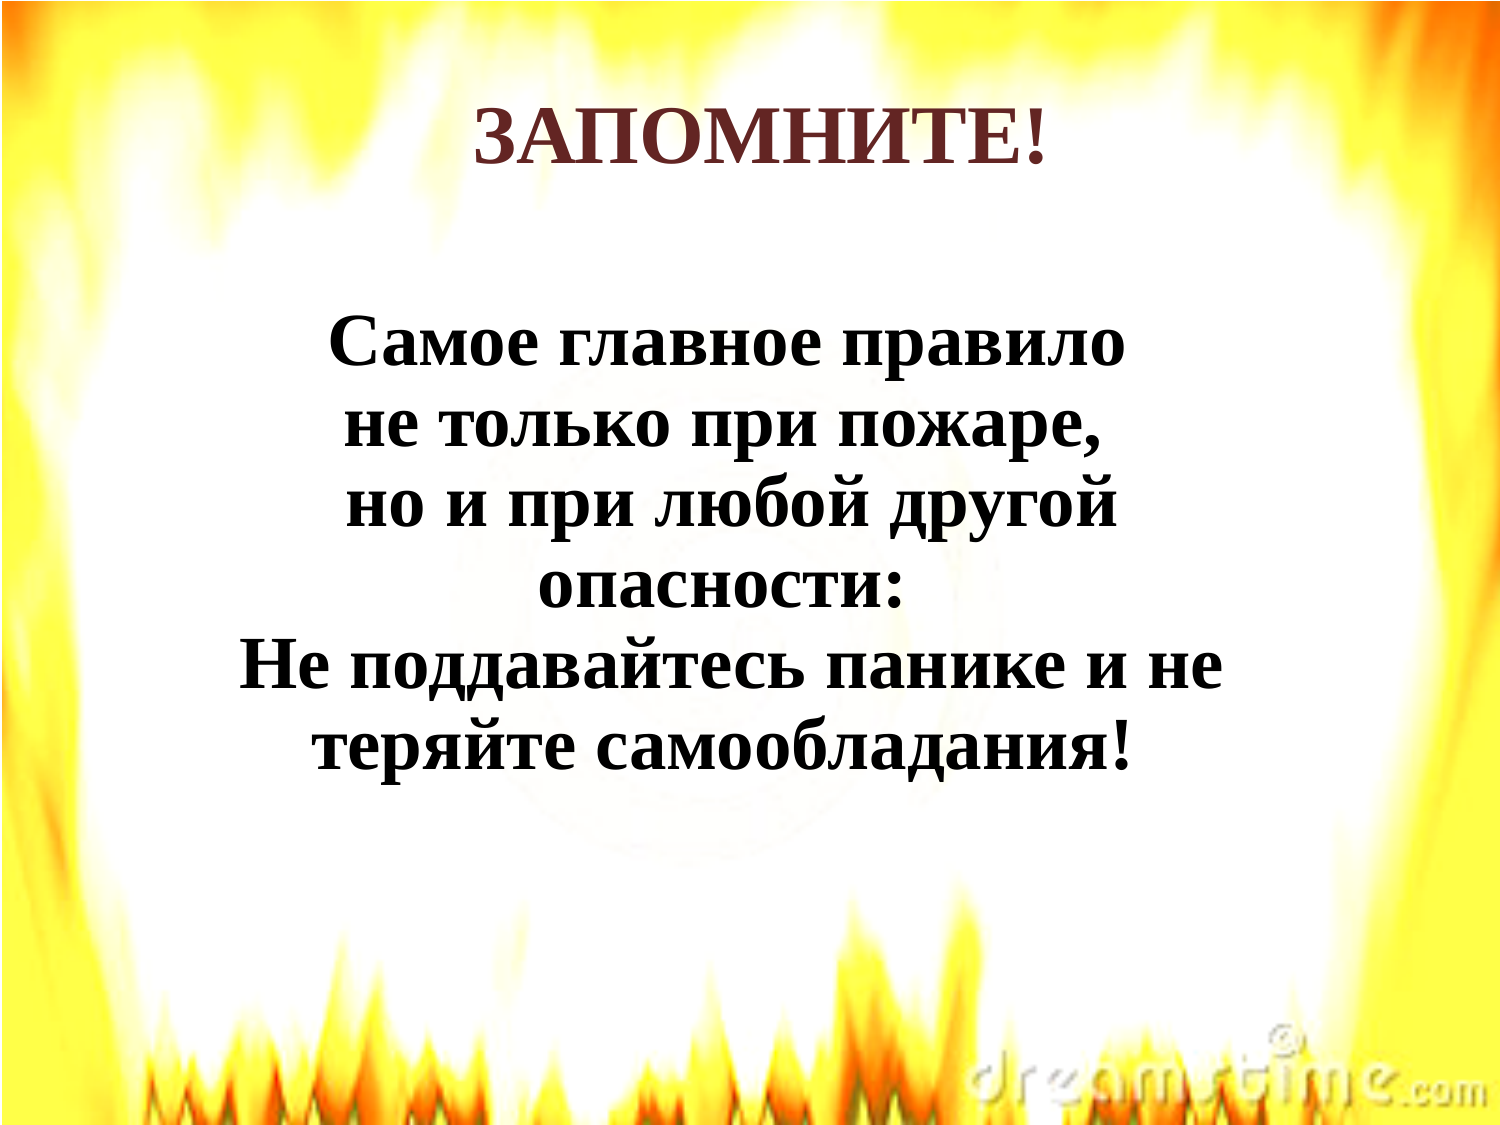

ЗАПОМНИТЕ!
 Самое главное правило
не только при пожаре,
но и при любой другой опасности:
Не поддавайтесь панике и не теряйте самообладания!